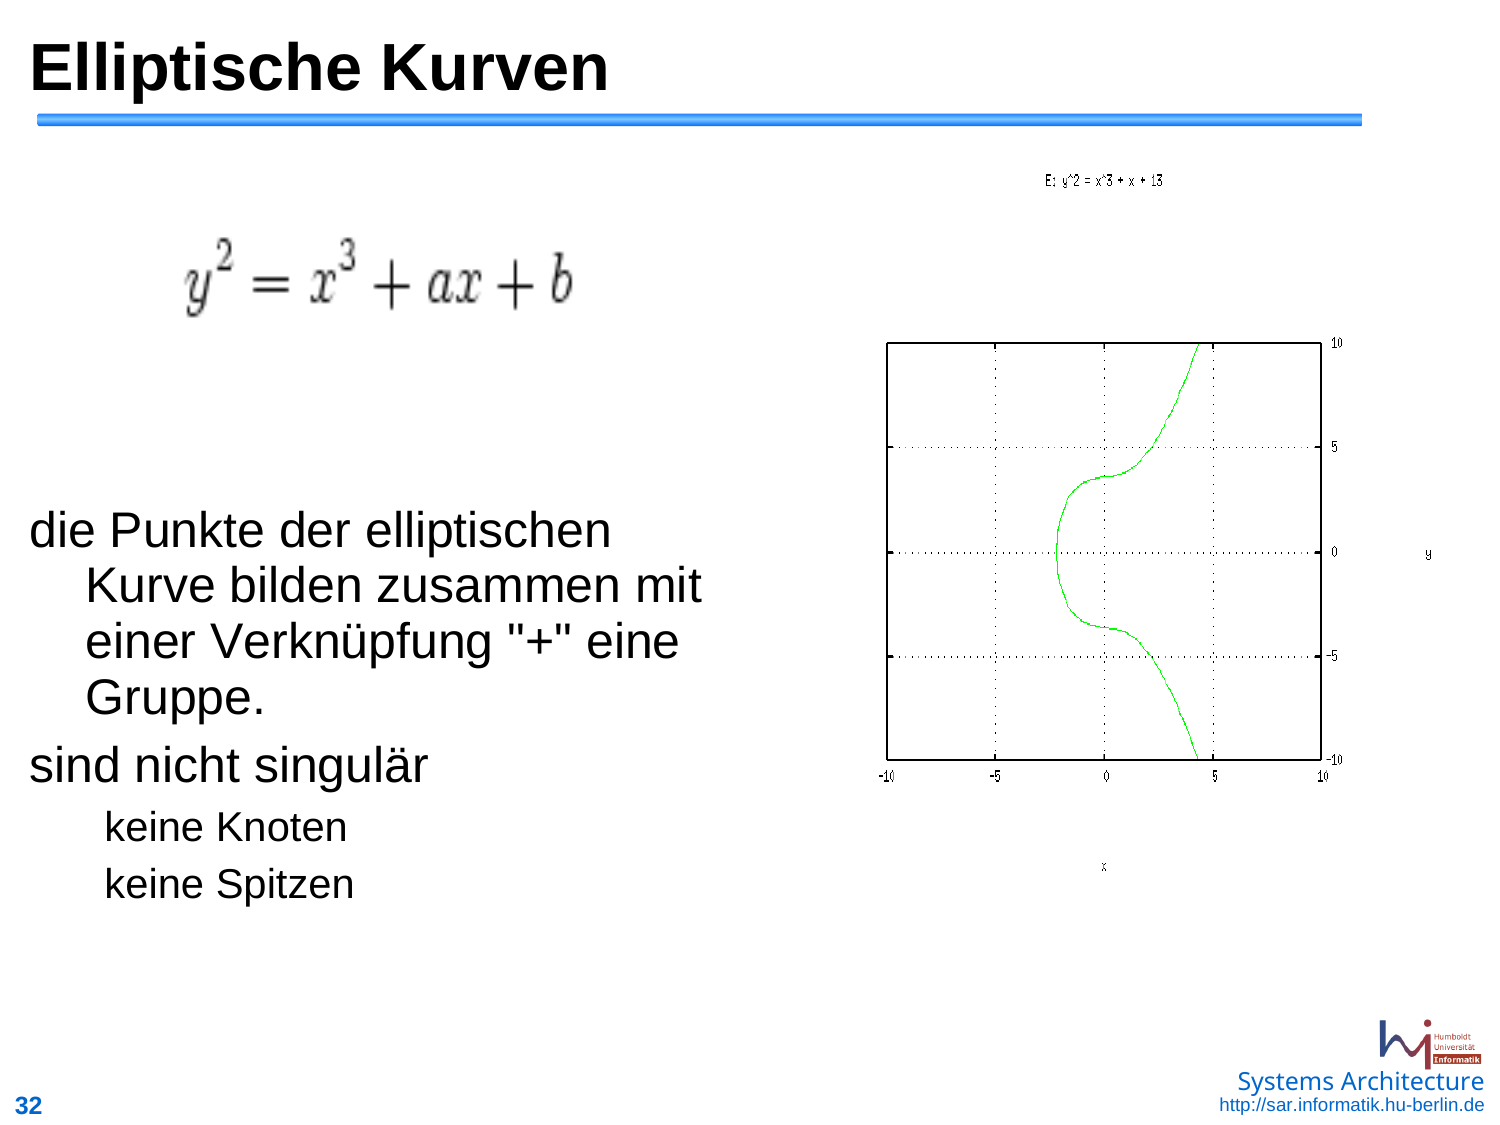

# Elliptische Kurven
die Punkte der elliptischen Kurve bilden zusammen mit einer Verknüpfung "+" eine Gruppe.
sind nicht singulär
keine Knoten
keine Spitzen